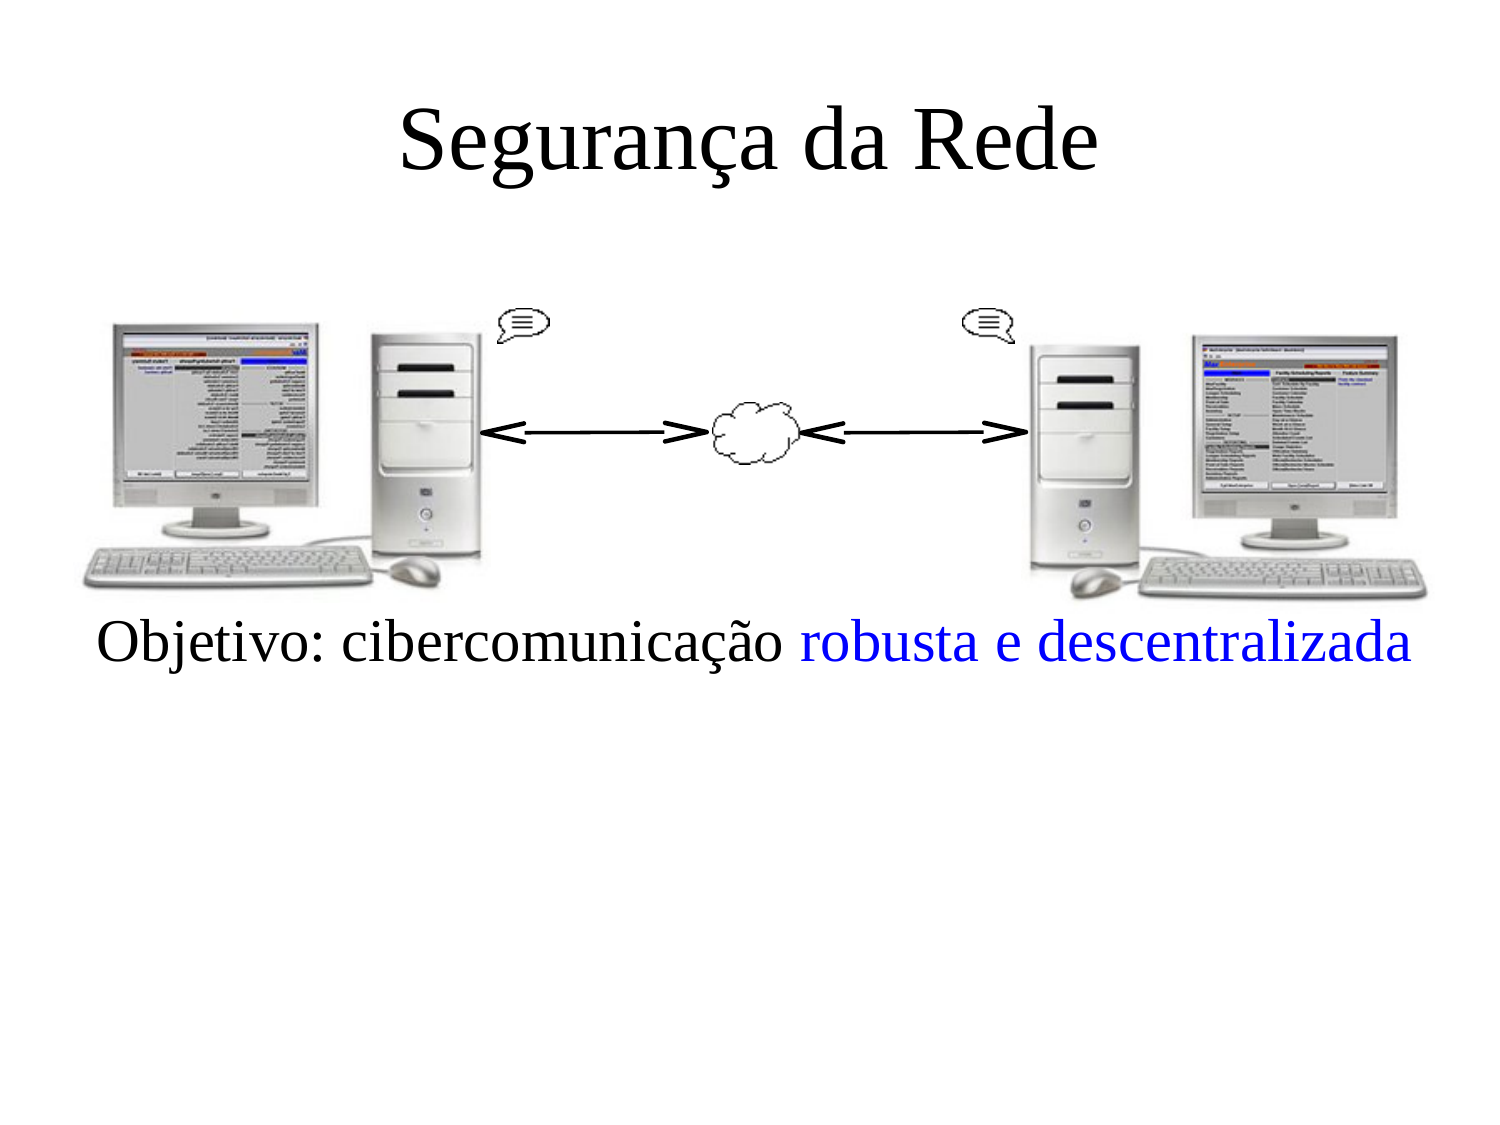

# Segurança da Rede
Objetivo: cibercomunicação robusta e descentralizada
Solução: TCP-IP.
Estratégia “best effort routing”:
O tráfego segue por onde é possível e mais fácil.